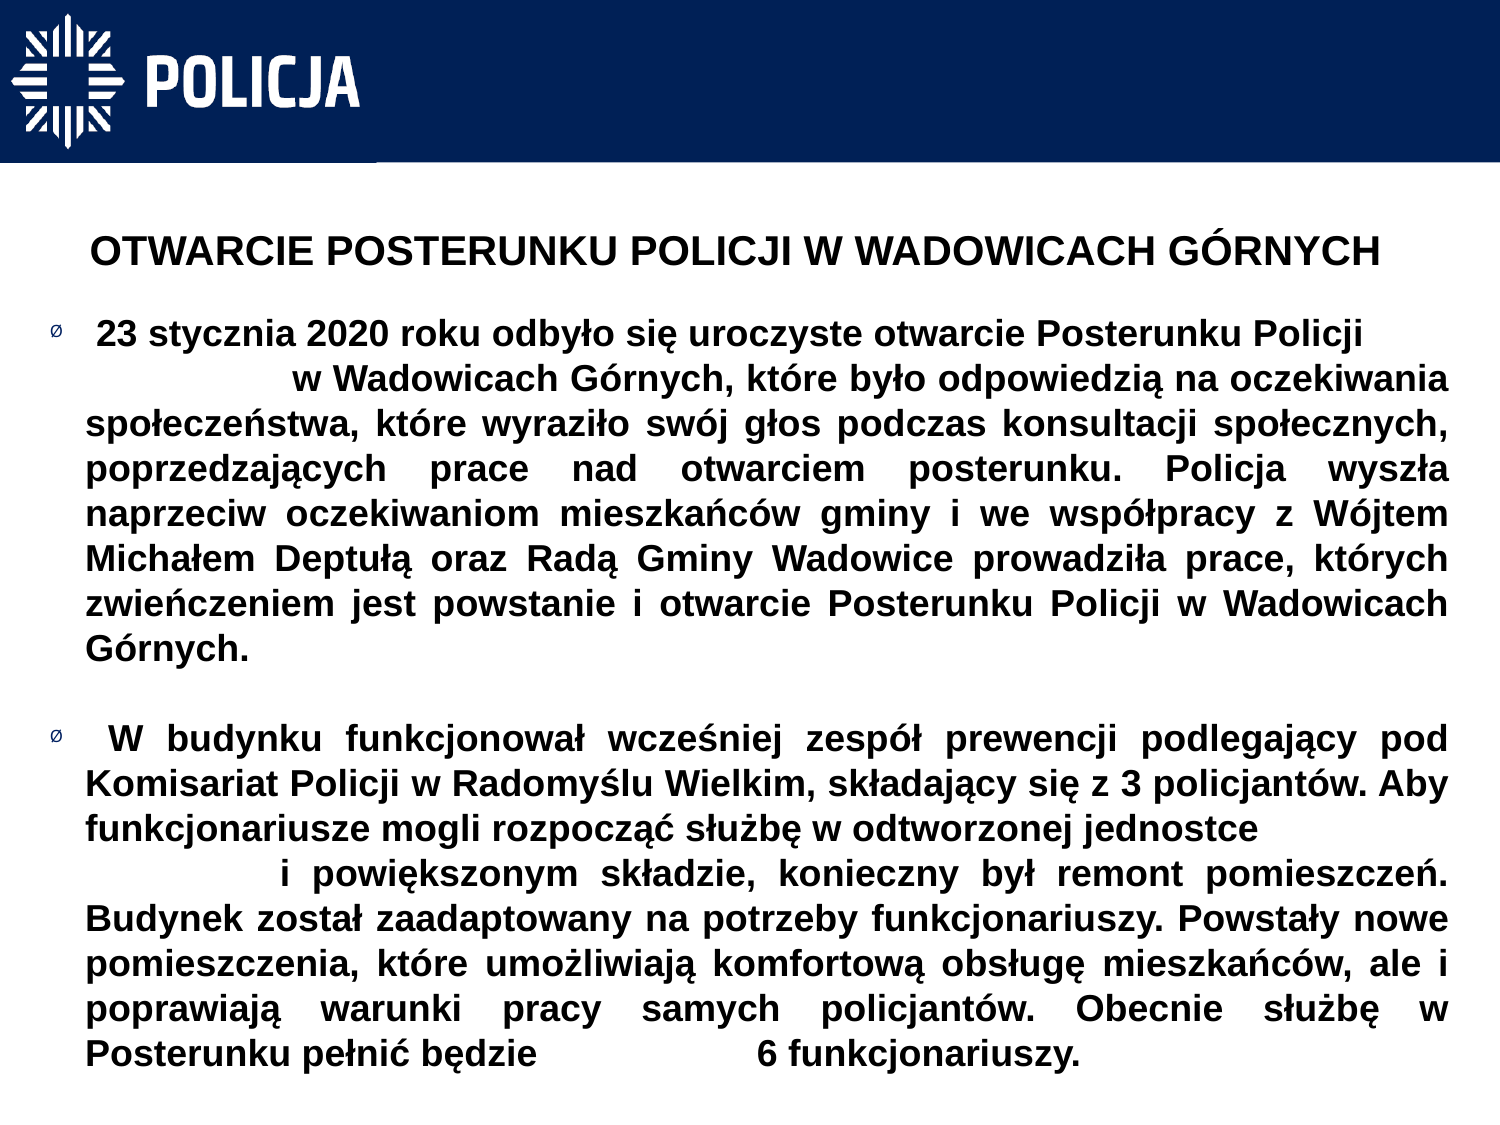

23 stycznia 2020 roku odbyło się uroczyste otwarcie Posterunku Policji w Wadowicach Górnych, które było odpowiedzią na oczekiwania społeczeństwa, które wyraziło swój głos podczas konsultacji społecznych, poprzedzających prace nad otwarciem posterunku. Policja wyszła naprzeciw oczekiwaniom mieszkańców gminy i we współpracy z Wójtem Michałem Deptułą oraz Radą Gminy Wadowice prowadziła prace, których zwieńczeniem jest powstanie i otwarcie Posterunku Policji w Wadowicach Górnych.
 W budynku funkcjonował wcześniej zespół prewencji podlegający pod Komisariat Policji w Radomyślu Wielkim, składający się z 3 policjantów. Aby funkcjonariusze mogli rozpocząć służbę w odtworzonej jednostce i powiększonym składzie, konieczny był remont pomieszczeń. Budynek został zaadaptowany na potrzeby funkcjonariuszy. Powstały nowe pomieszczenia, które umożliwiają komfortową obsługę mieszkańców, ale i poprawiają warunki pracy samych policjantów. Obecnie służbę w Posterunku pełnić będzie 6 funkcjonariuszy.
OTWARCIE POSTERUNKU POLICJI W WADOWICACH GÓRNYCH